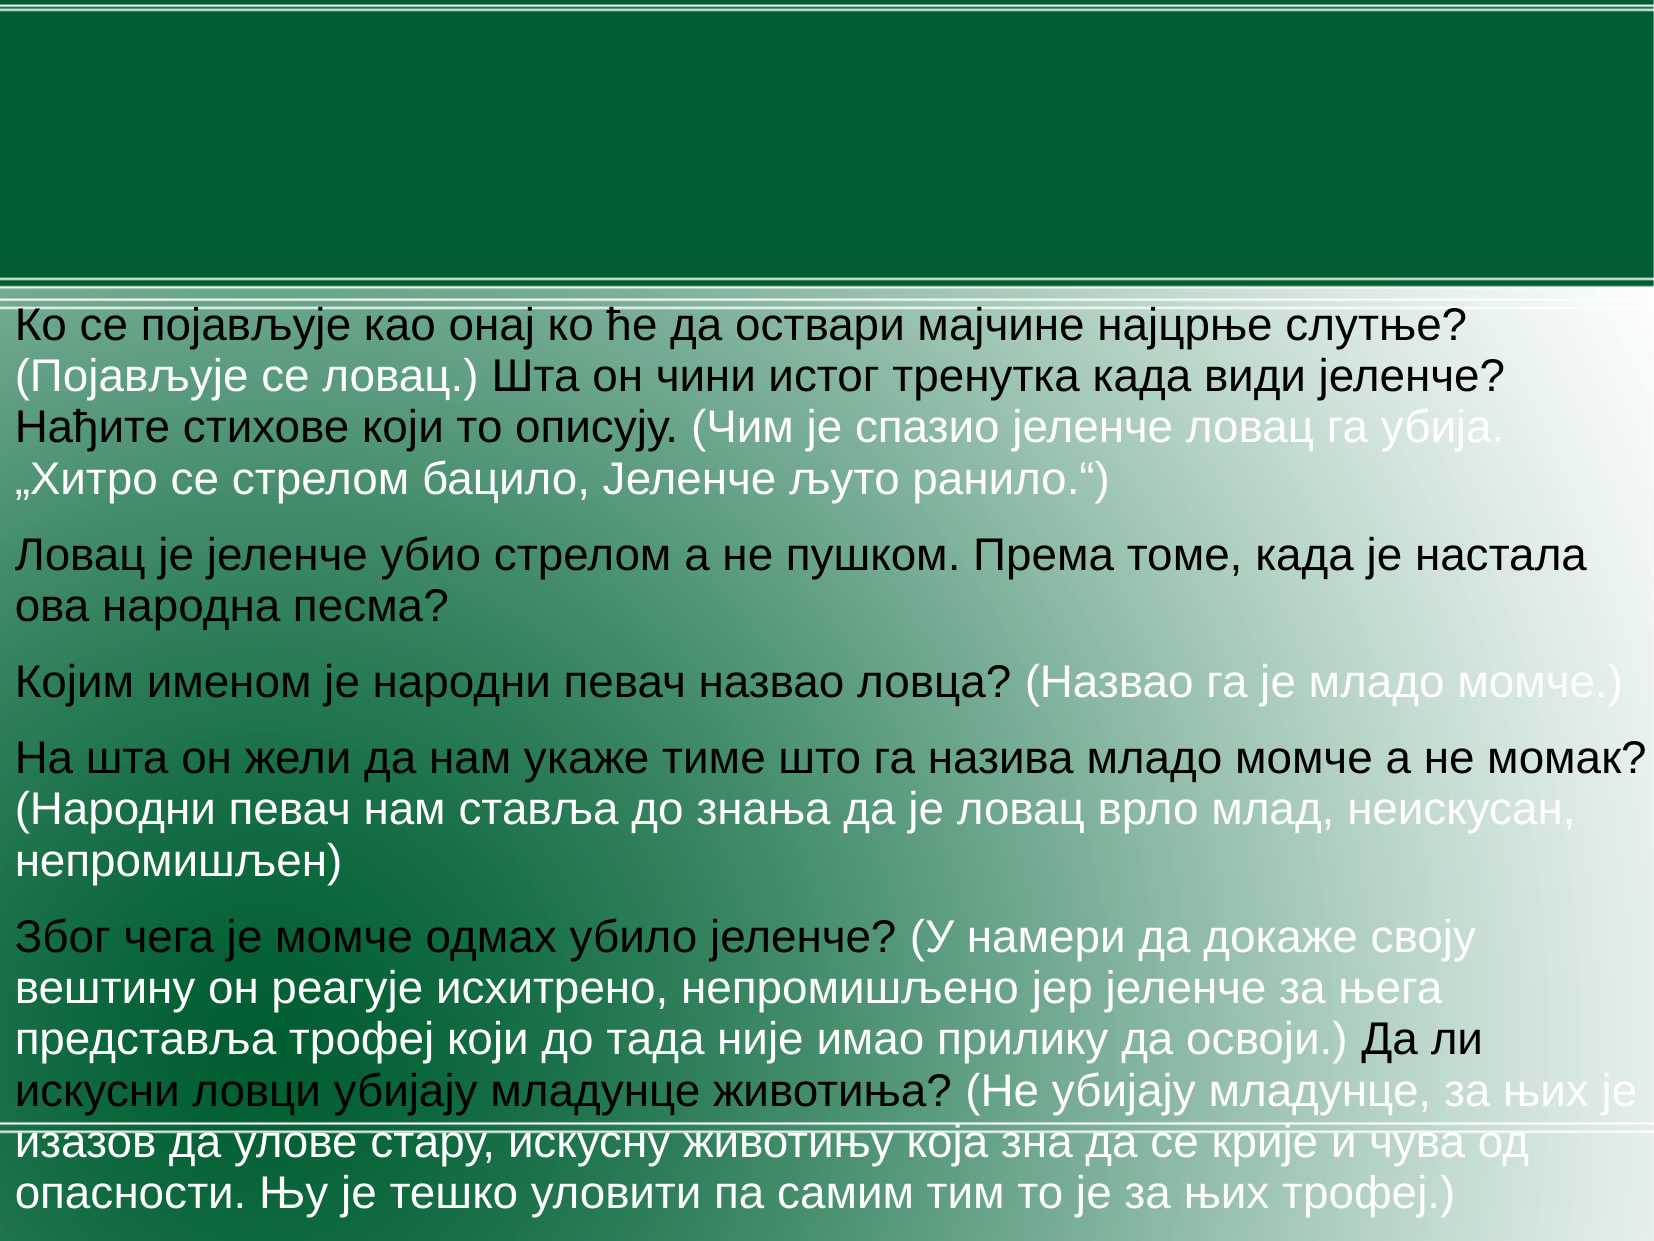

Ко се појављује као онај ко ће да оствари мајчине најцрње слутње? (Појављује се ловац.) Шта он чини истог тренутка када види јеленче? Нађите стихове који то описују. (Чим је спазио јеленче ловац га убија. „Хитро се стрелом бацило, Јеленче љуто ранило.“)
Ловац је јеленче убио стрелом а не пушком. Према томе, када је настала ова народна песма?
Којим именом је народни певач назвао ловца? (Назвао га је младо момче.)
На шта он жели да нам укаже тиме што га назива младо момче а не момак? (Народни певач нам ставља до знања да је ловац врло млад, неискусан, непромишљен)
Због чега је момче одмах убило јеленче? (У намери да докаже своју вештину он реагује исхитрено, непромишљено јер јеленче за њега представља трофеј који до тада није имао прилику да освоји.) Да ли искусни ловци убијају младунце животиња? (Не убијају младунце, за њих је изазов да улове стару, искусну животињу која зна да се крије и чува од опасности. Њу је тешко уловити па самим тим то је за њих трофеј.)